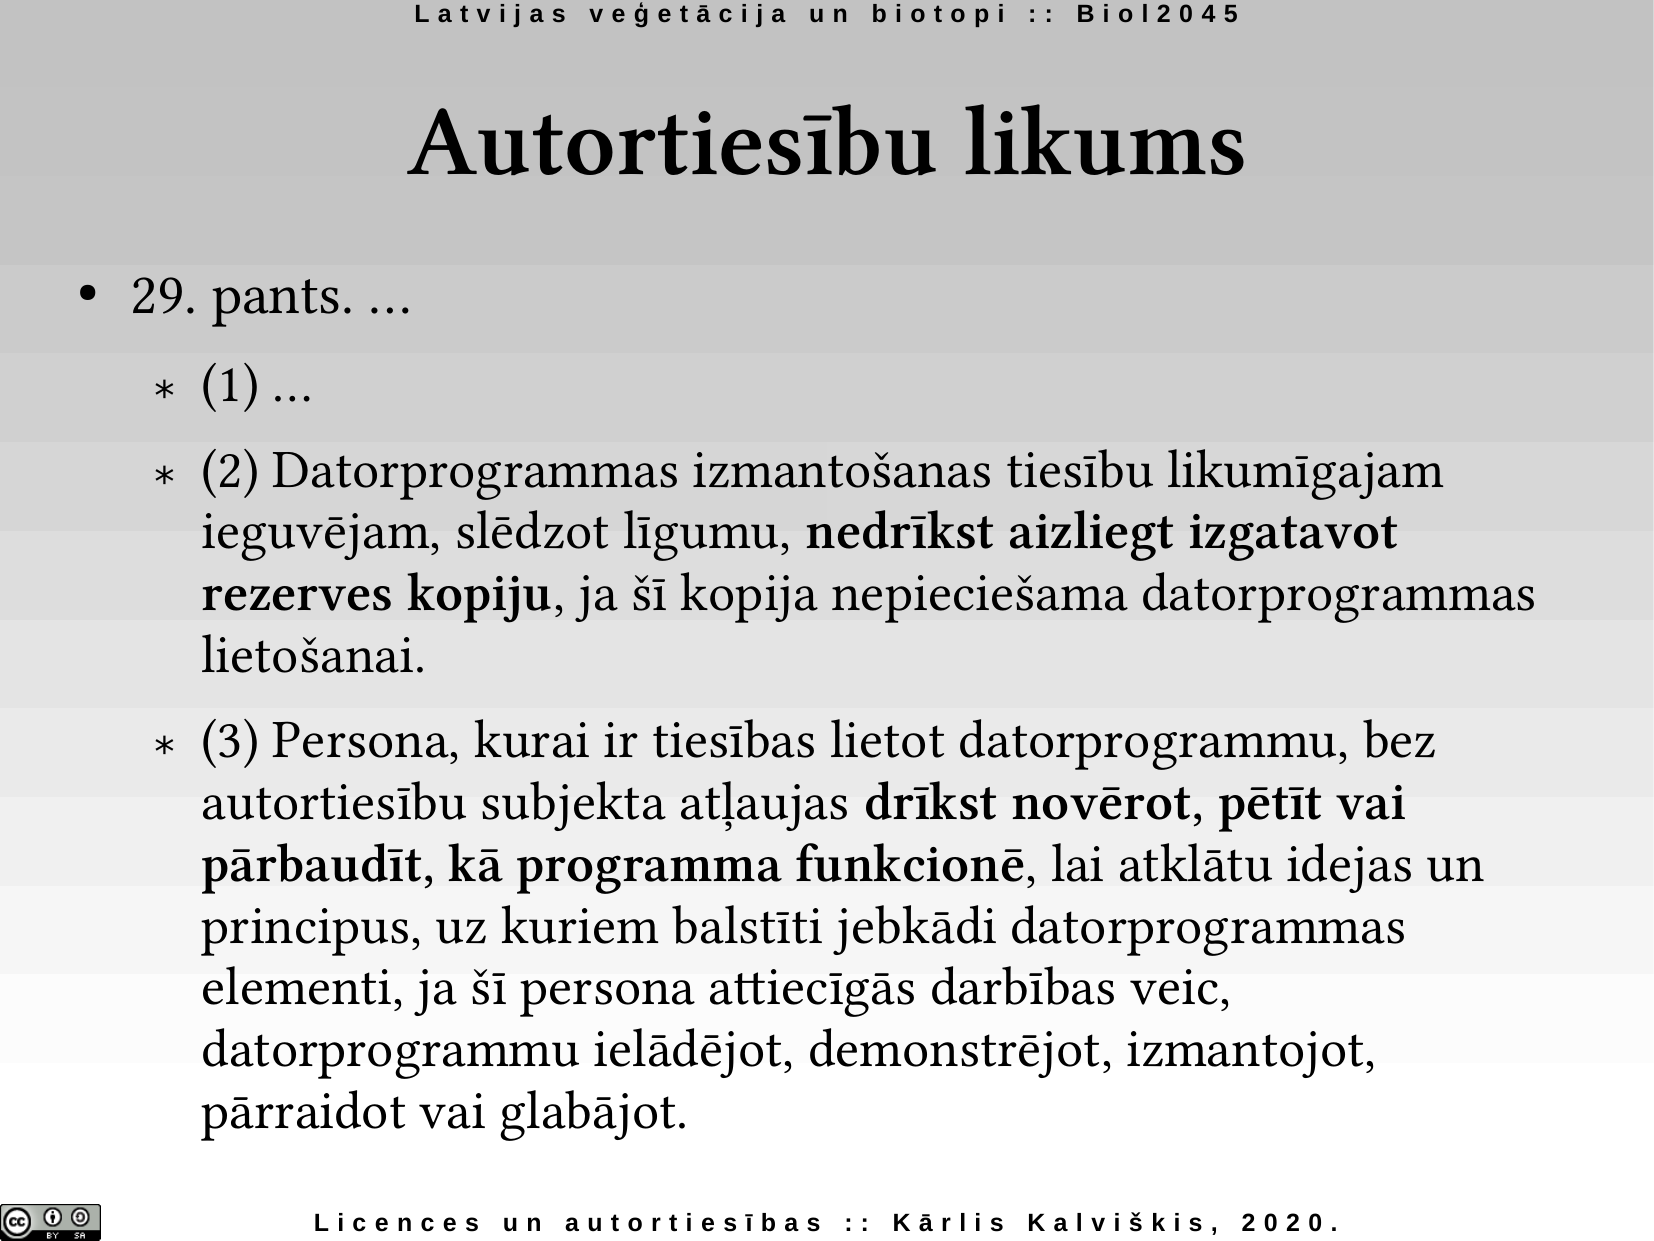

# Autortiesību likums
29. pants. ...
(1) ...
(2) Datorprogrammas izmantošanas tiesību likumīgajam ieguvējam, slēdzot līgumu, nedrīkst aizliegt izgatavot rezerves kopiju, ja šī kopija nepieciešama datorprogrammas lietošanai.
(3) Persona, kurai ir tiesības lietot datorprogrammu, bez autortiesību subjekta atļaujas drīkst novērot, pētīt vai pārbaudīt, kā programma funkcionē, lai atklātu idejas un principus, uz kuriem balstīti jebkādi datorprogrammas elementi, ja šī persona attiecīgās darbības veic, datorprogrammu ielādējot, demonstrējot, izmantojot, pārraidot vai glabājot.